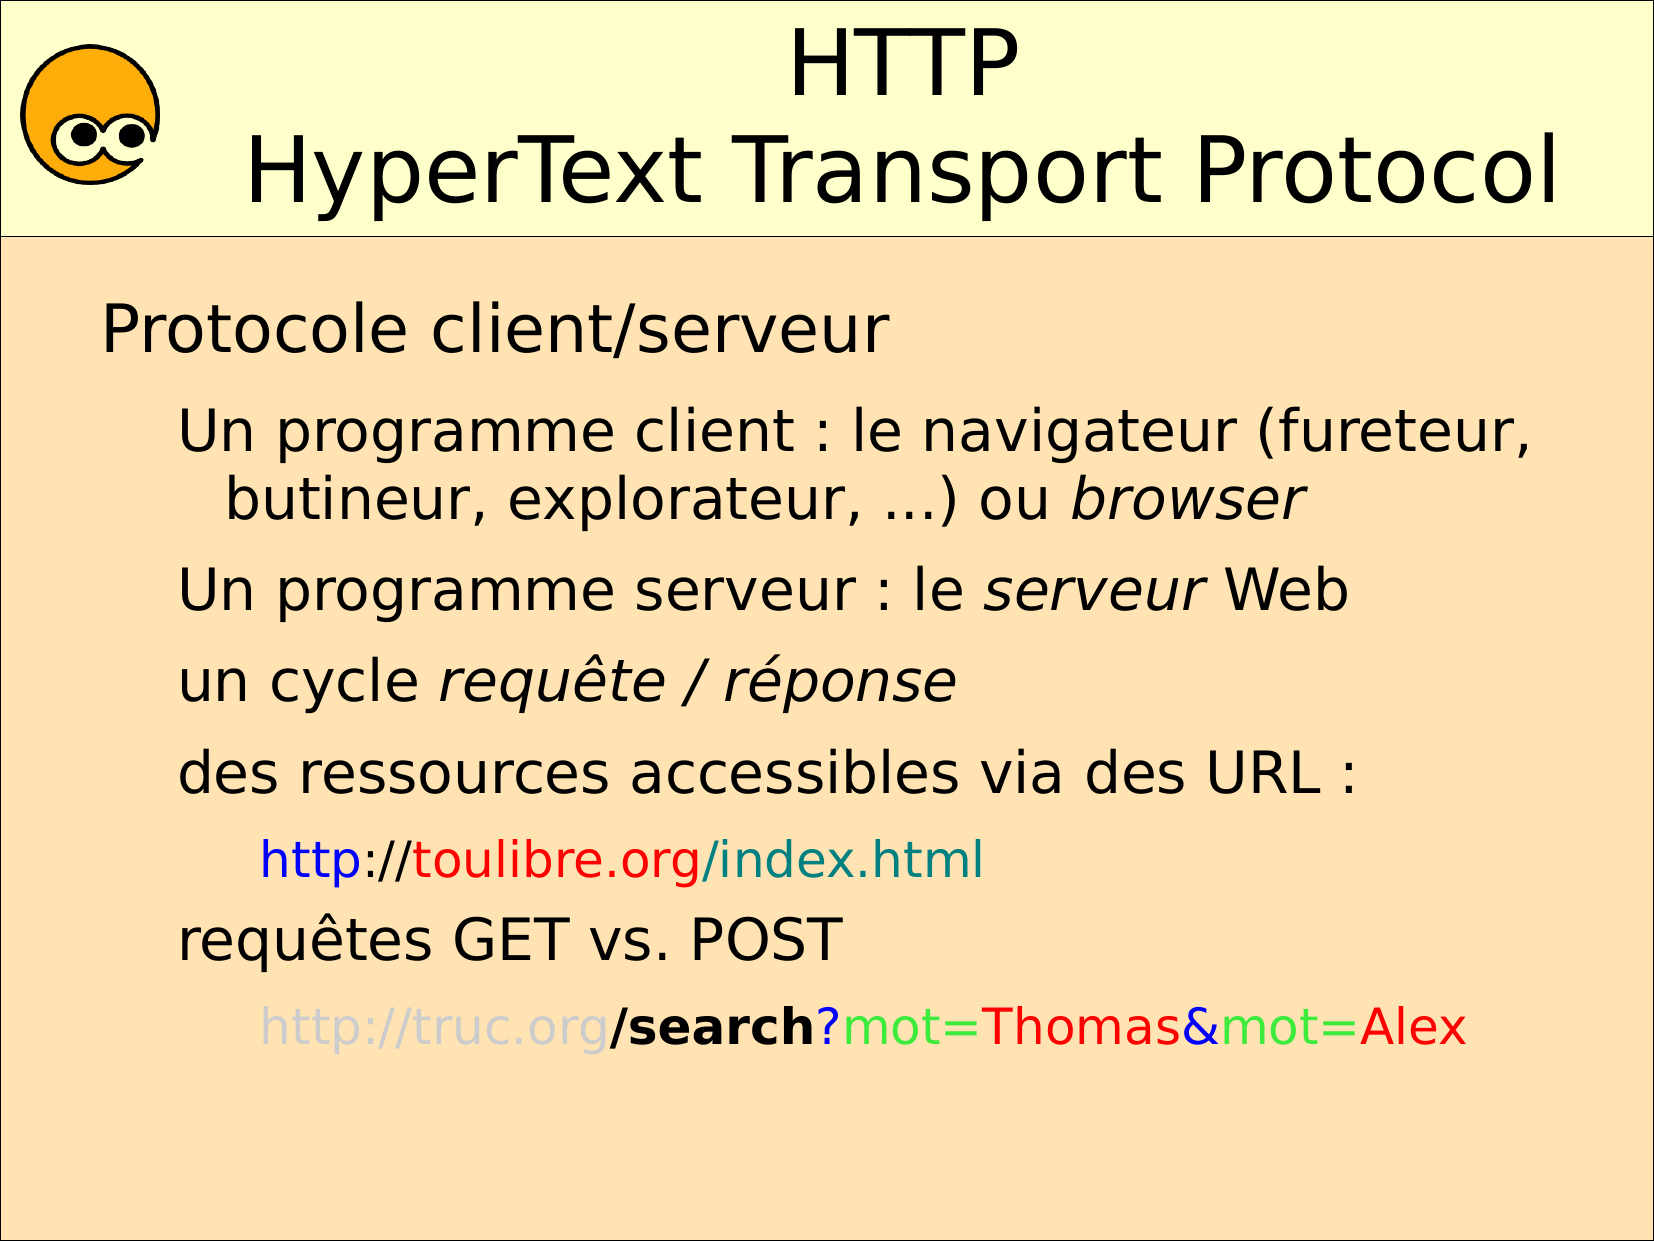

# HTTP HyperText Transport Protocol
Protocole client/serveur
Un programme client : le navigateur (fureteur, butineur, explorateur, ...) ou browser
Un programme serveur : le serveur Web
un cycle requête / réponse
des ressources accessibles via des URL :
http://toulibre.org/index.html
requêtes GET vs. POST
http://truc.org/search?mot=Thomas&mot=Alex